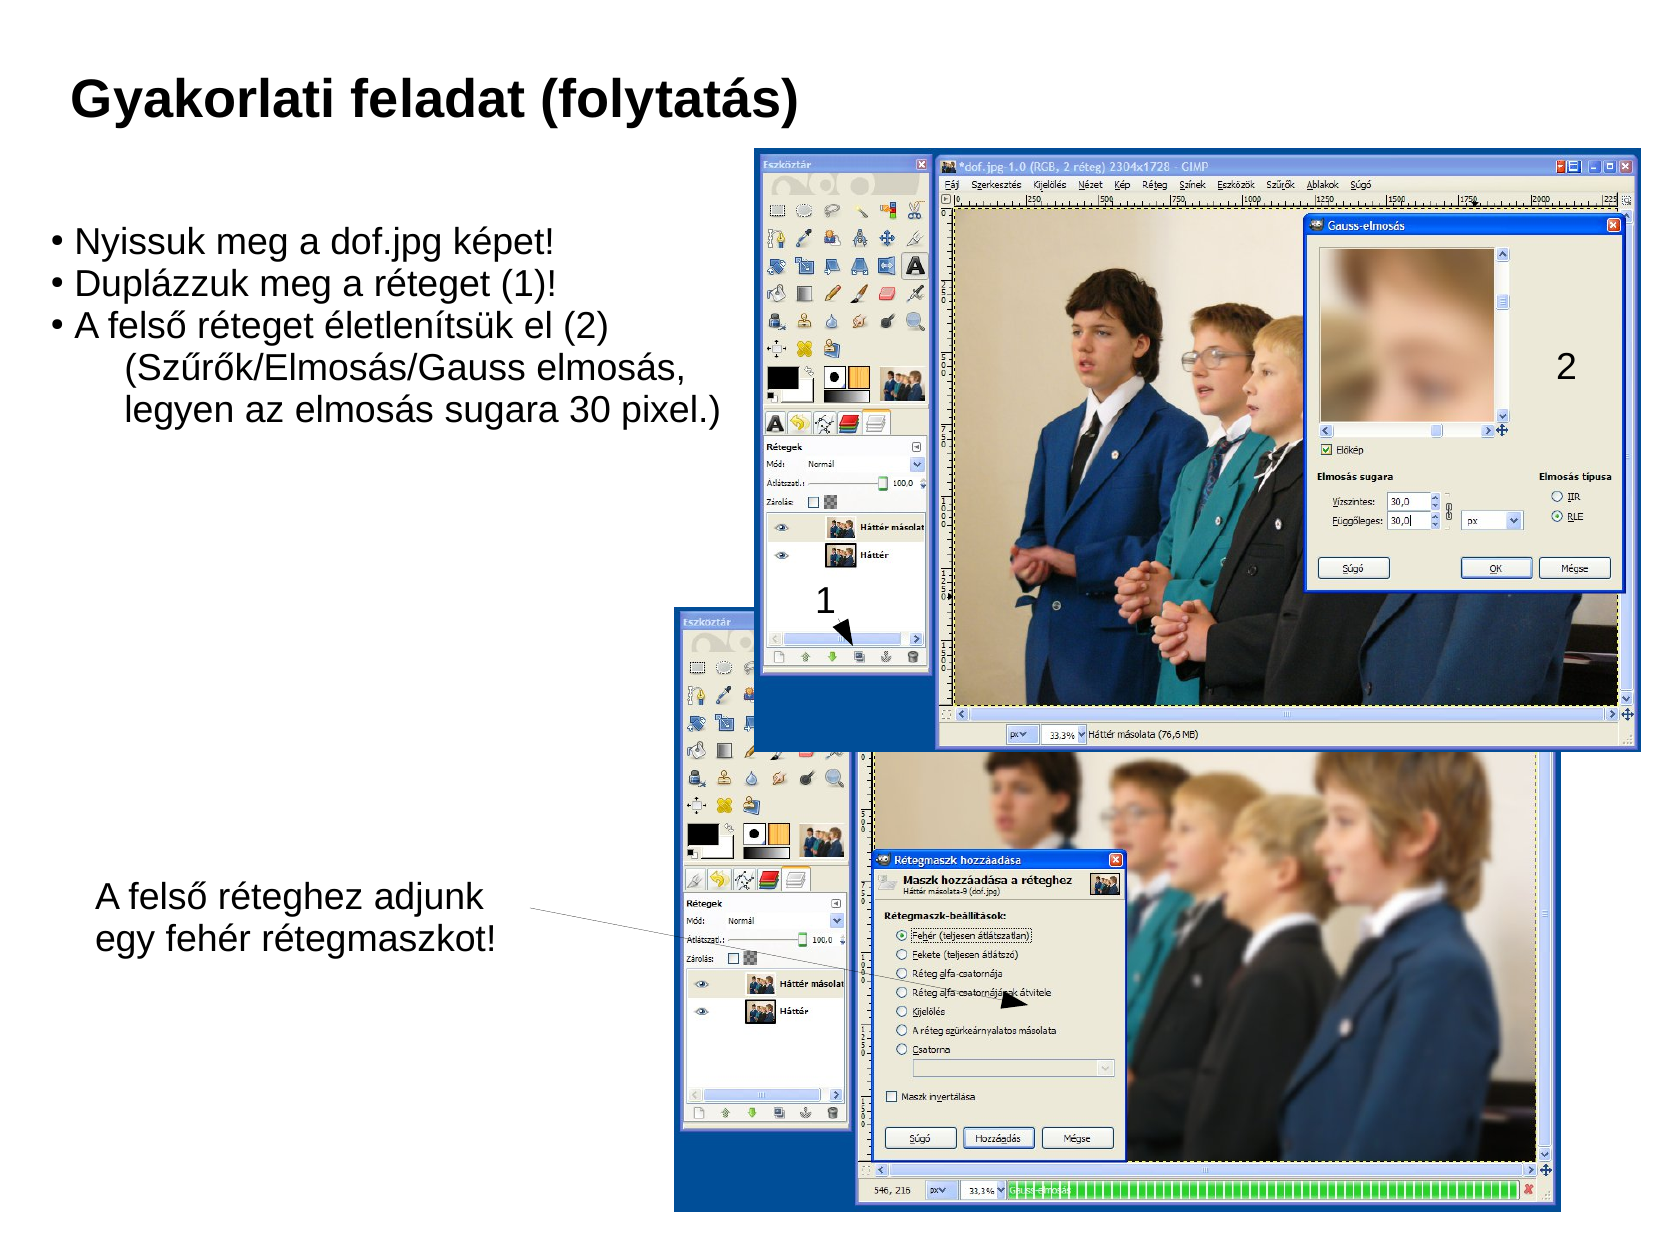

Gyakorlati feladat (folytatás)
 Nyissuk meg a dof.jpg képet!
 Duplázzuk meg a réteget (1)!
 A felső réteget életlenítsük el (2)
	(Szűrők/Elmosás/Gauss elmosás,
	legyen az elmosás sugara 30 pixel.)
2
1
A felső réteghez adjunk
egy fehér rétegmaszkot!